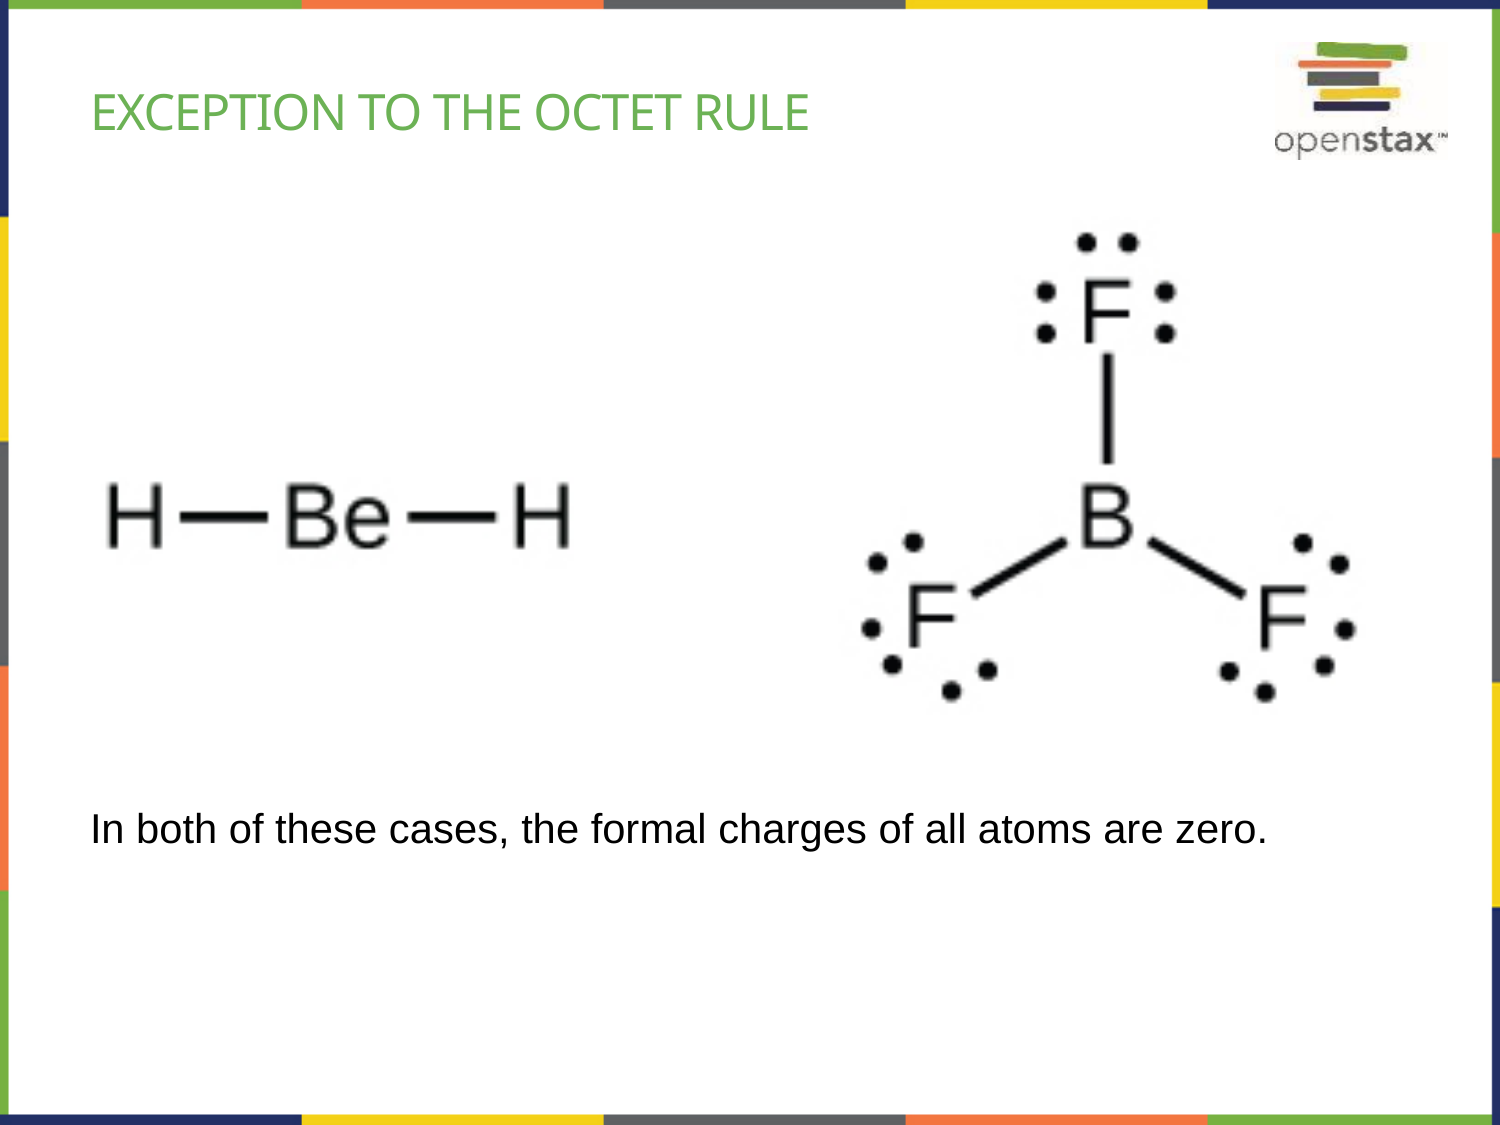

Exception to the Octet rule
# In both of these cases, the formal charges of all atoms are zero.